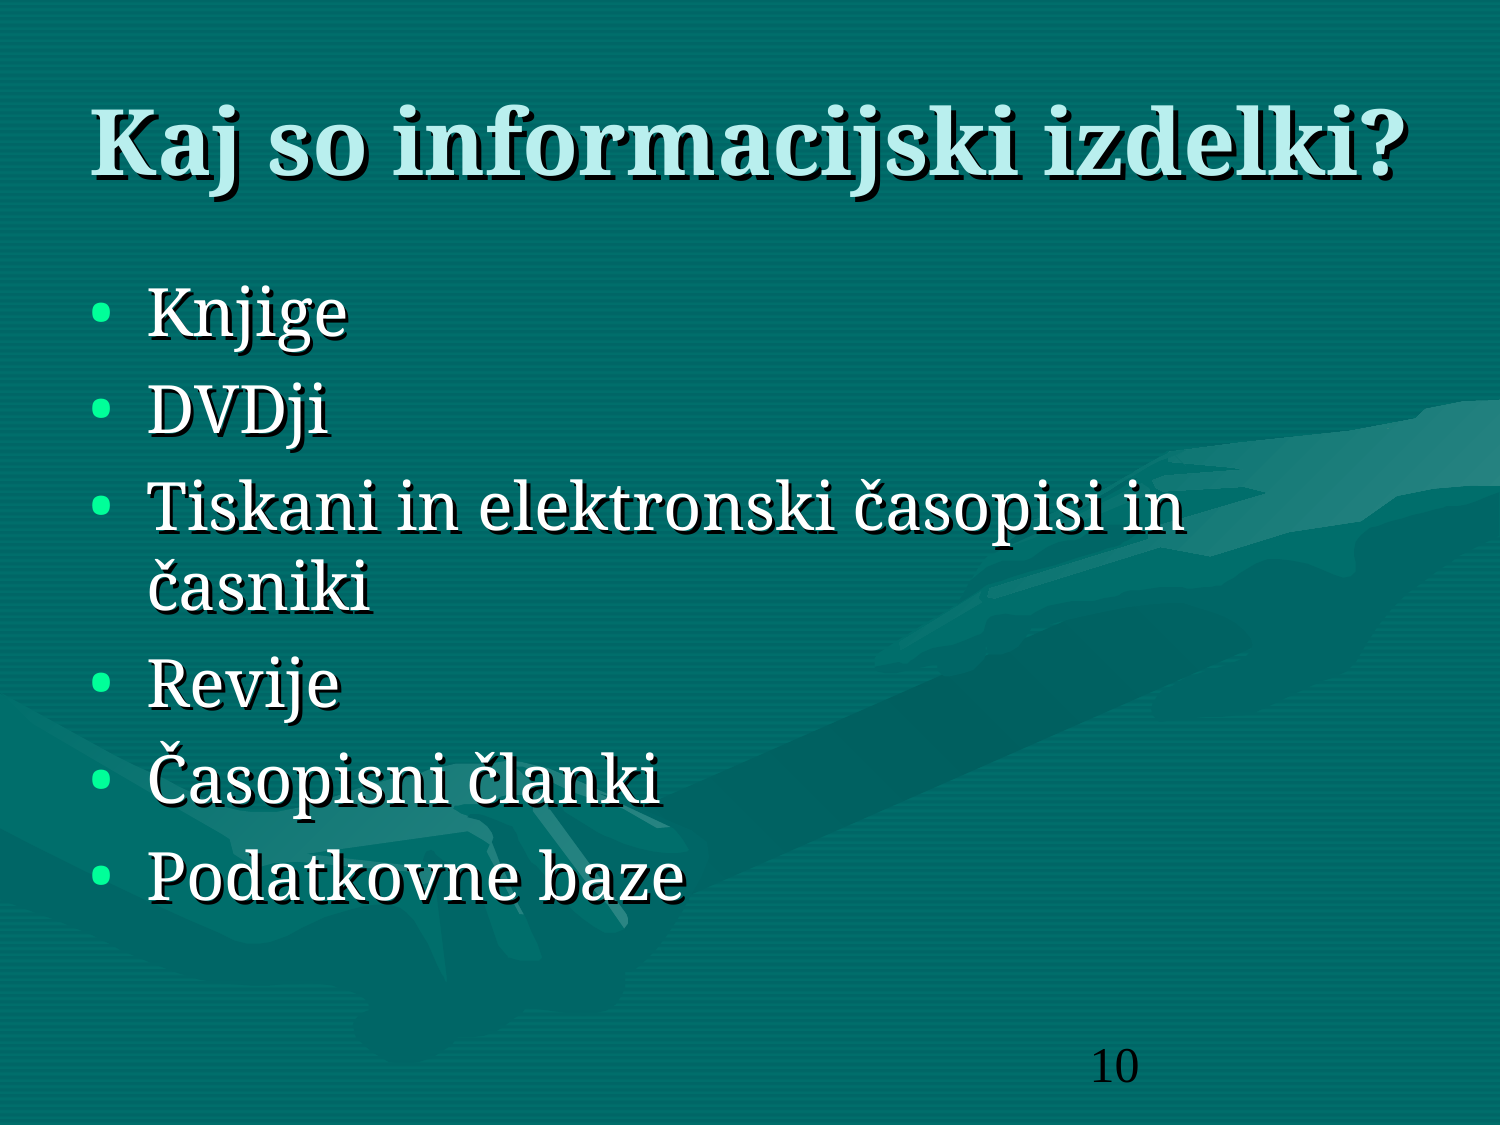

# Kaj so informacijski izdelki?
Knjige
DVDji
Tiskani in elektronski časopisi in časniki
Revije
Časopisni članki
Podatkovne baze
10